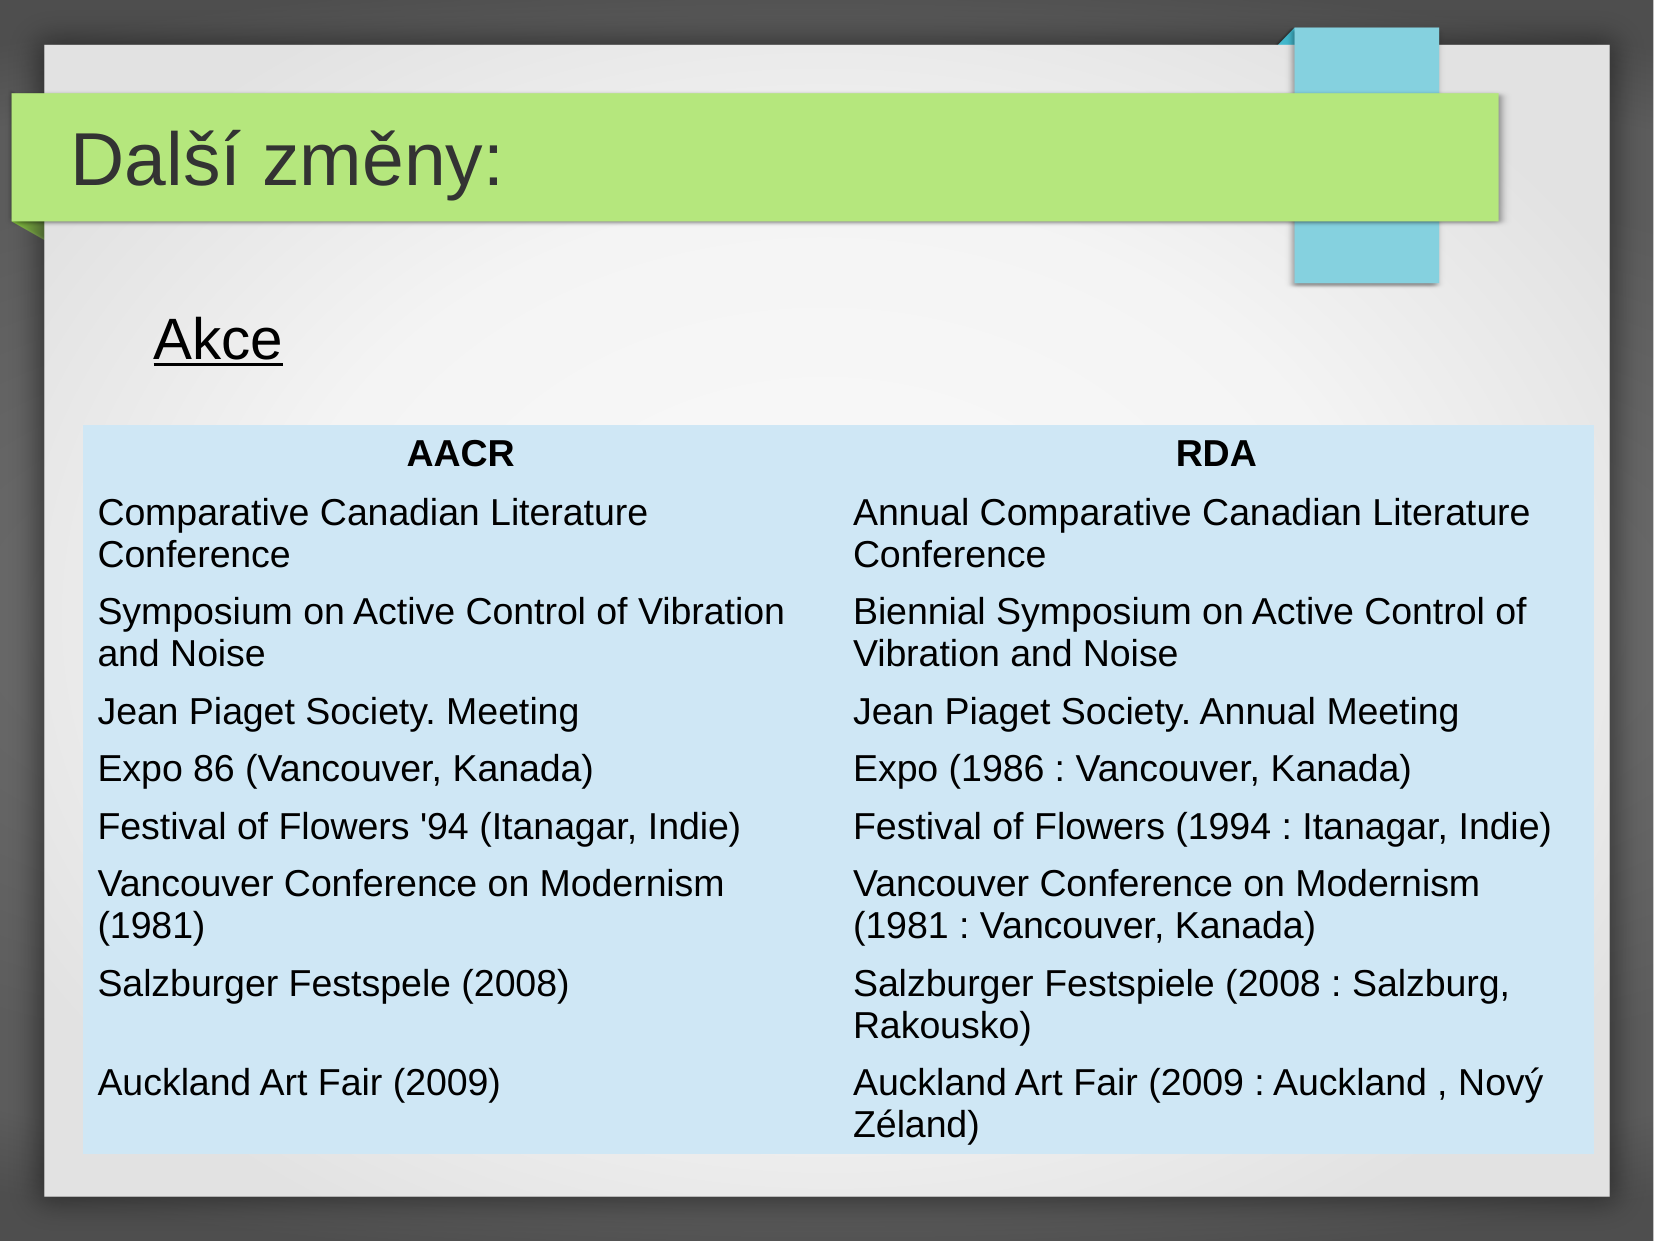

# Další změny:
Akce
| AACR | RDA |
| --- | --- |
| Comparative Canadian Literature Conference | Annual Comparative Canadian Literature Conference |
| Symposium on Active Control of Vibration and Noise | Biennial Symposium on Active Control of Vibration and Noise |
| Jean Piaget Society. Meeting | Jean Piaget Society. Annual Meeting |
| Expo 86 (Vancouver, Kanada) | Expo (1986 : Vancouver, Kanada) |
| Festival of Flowers '94 (Itanagar, Indie) | Festival of Flowers (1994 : Itanagar, Indie) |
| Vancouver Conference on Modernism (1981) | Vancouver Conference on Modernism (1981 : Vancouver, Kanada) |
| Salzburger Festspele (2008) | Salzburger Festspiele (2008 : Salzburg, Rakousko) |
| Auckland Art Fair (2009) | Auckland Art Fair (2009 : Auckland , Nový Zéland) |